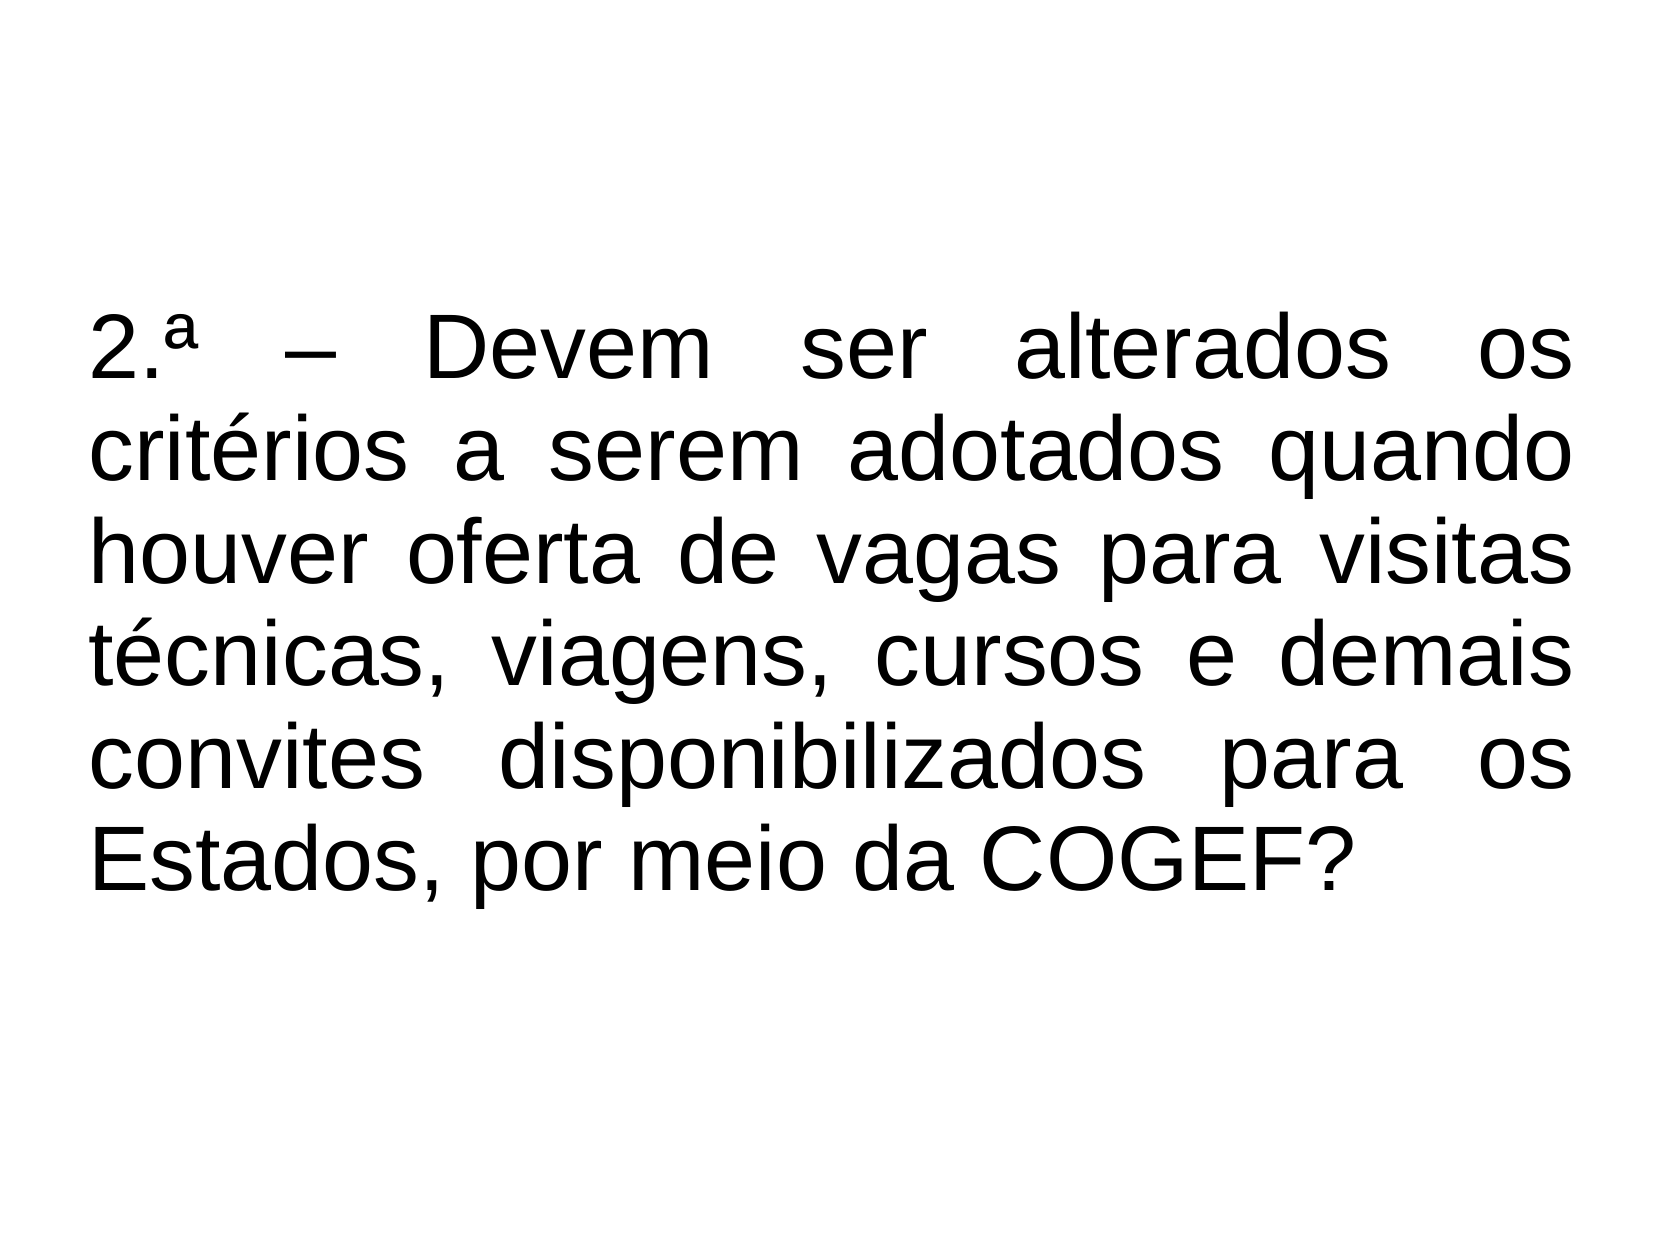

# 2.ª – Devem ser alterados os critérios a serem adotados quando houver oferta de vagas para visitas técnicas, viagens, cursos e demais convites disponibilizados para os Estados, por meio da COGEF?